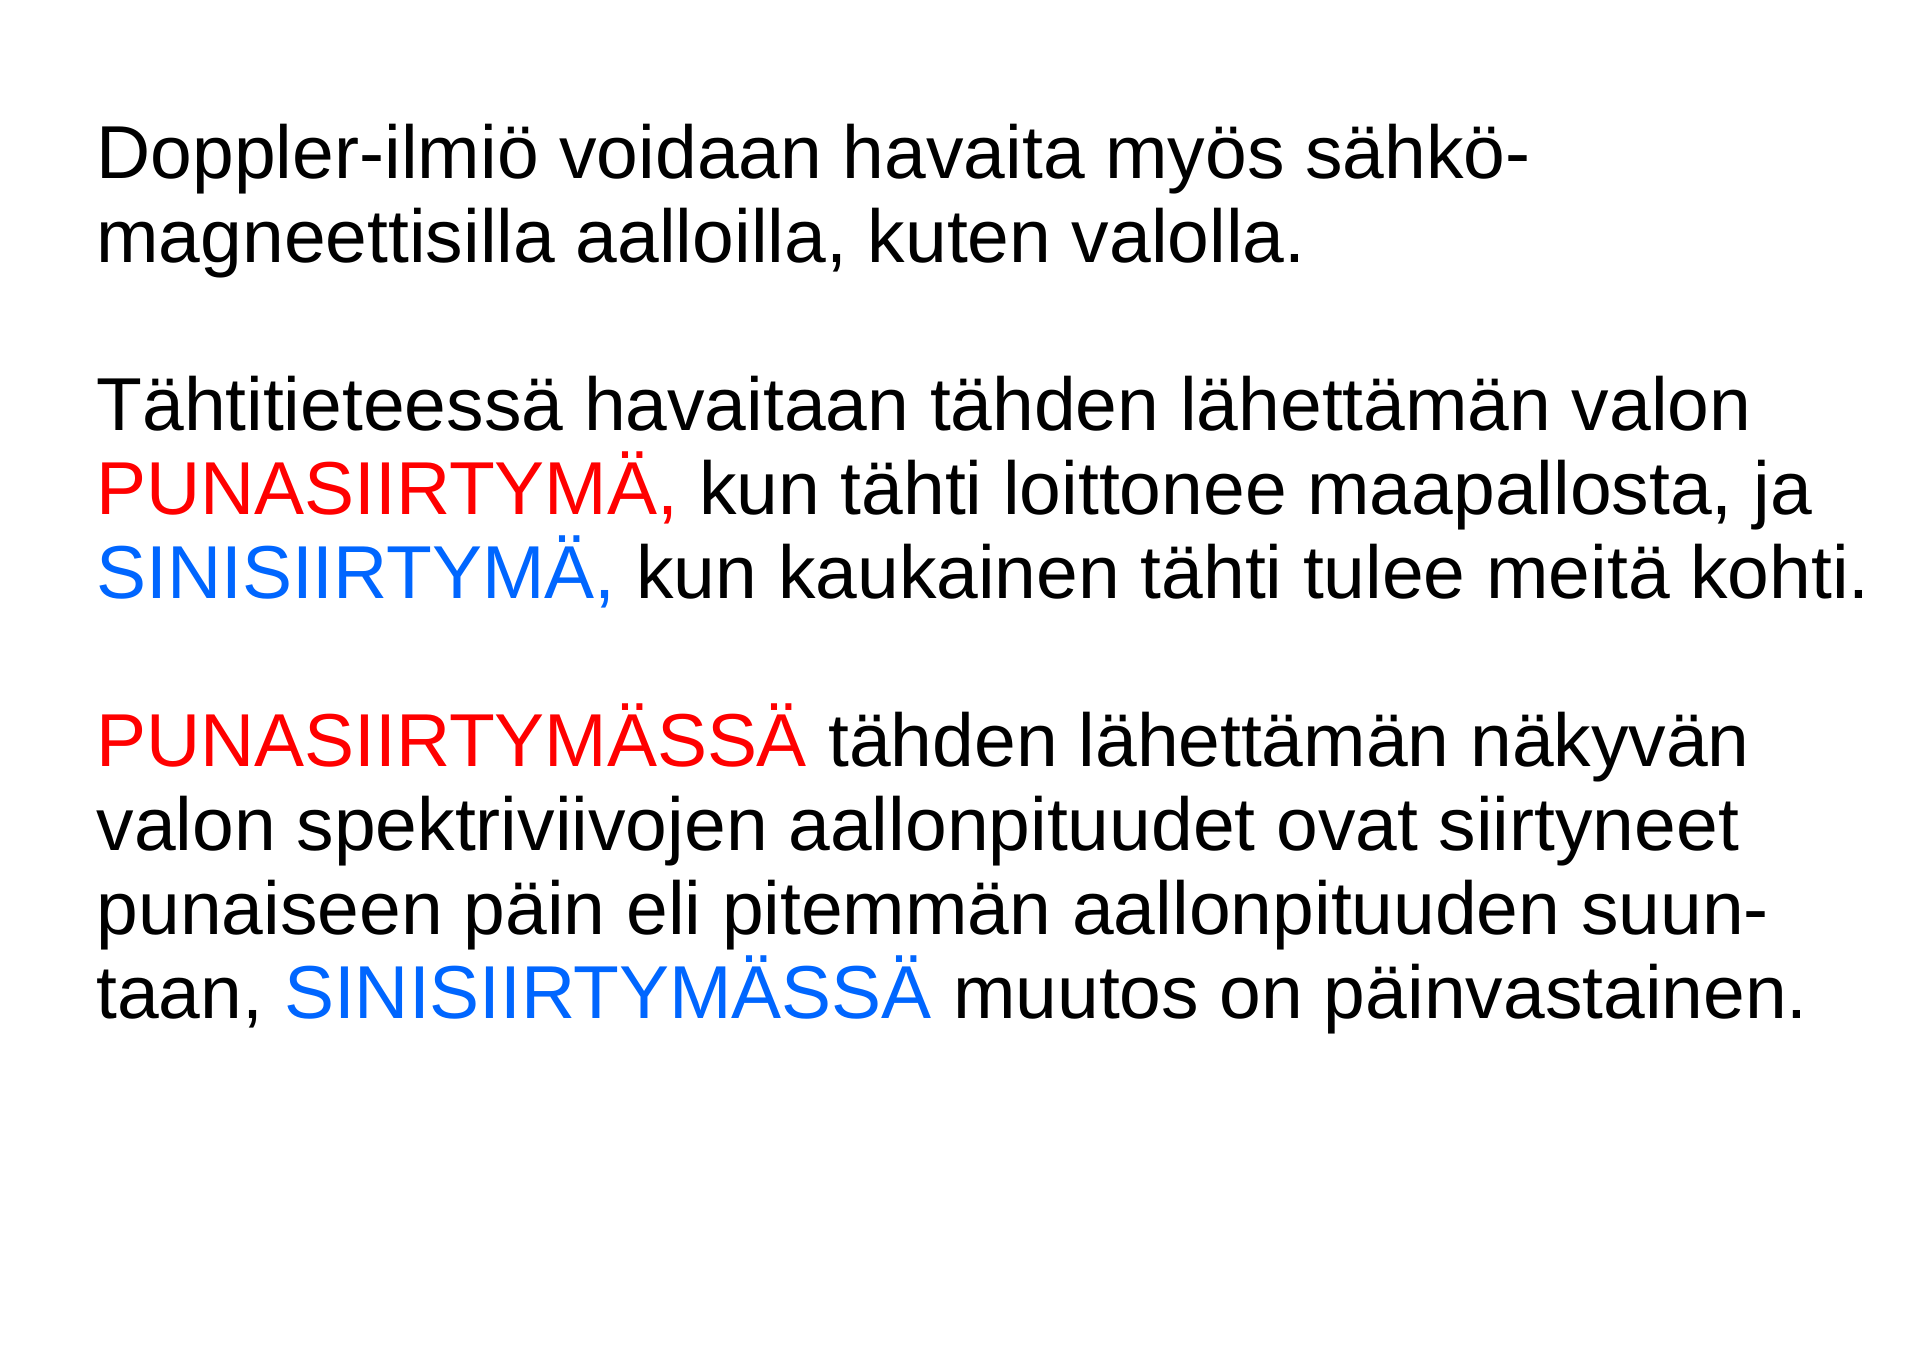

Doppler-ilmiö voidaan havaita myös sähkö-magneettisilla aalloilla, kuten valolla.
Tähtitieteessä havaitaan tähden lähettämän valon PUNASIIRTYMÄ, kun tähti loittonee maapallosta, ja SINISIIRTYMÄ, kun kaukainen tähti tulee meitä kohti.
PUNASIIRTYMÄSSÄ tähden lähettämän näkyvän valon spektriviivojen aallonpituudet ovat siirtyneet punaiseen päin eli pitemmän aallonpituuden suun-taan, SINISIIRTYMÄSSÄ muutos on päinvastainen.